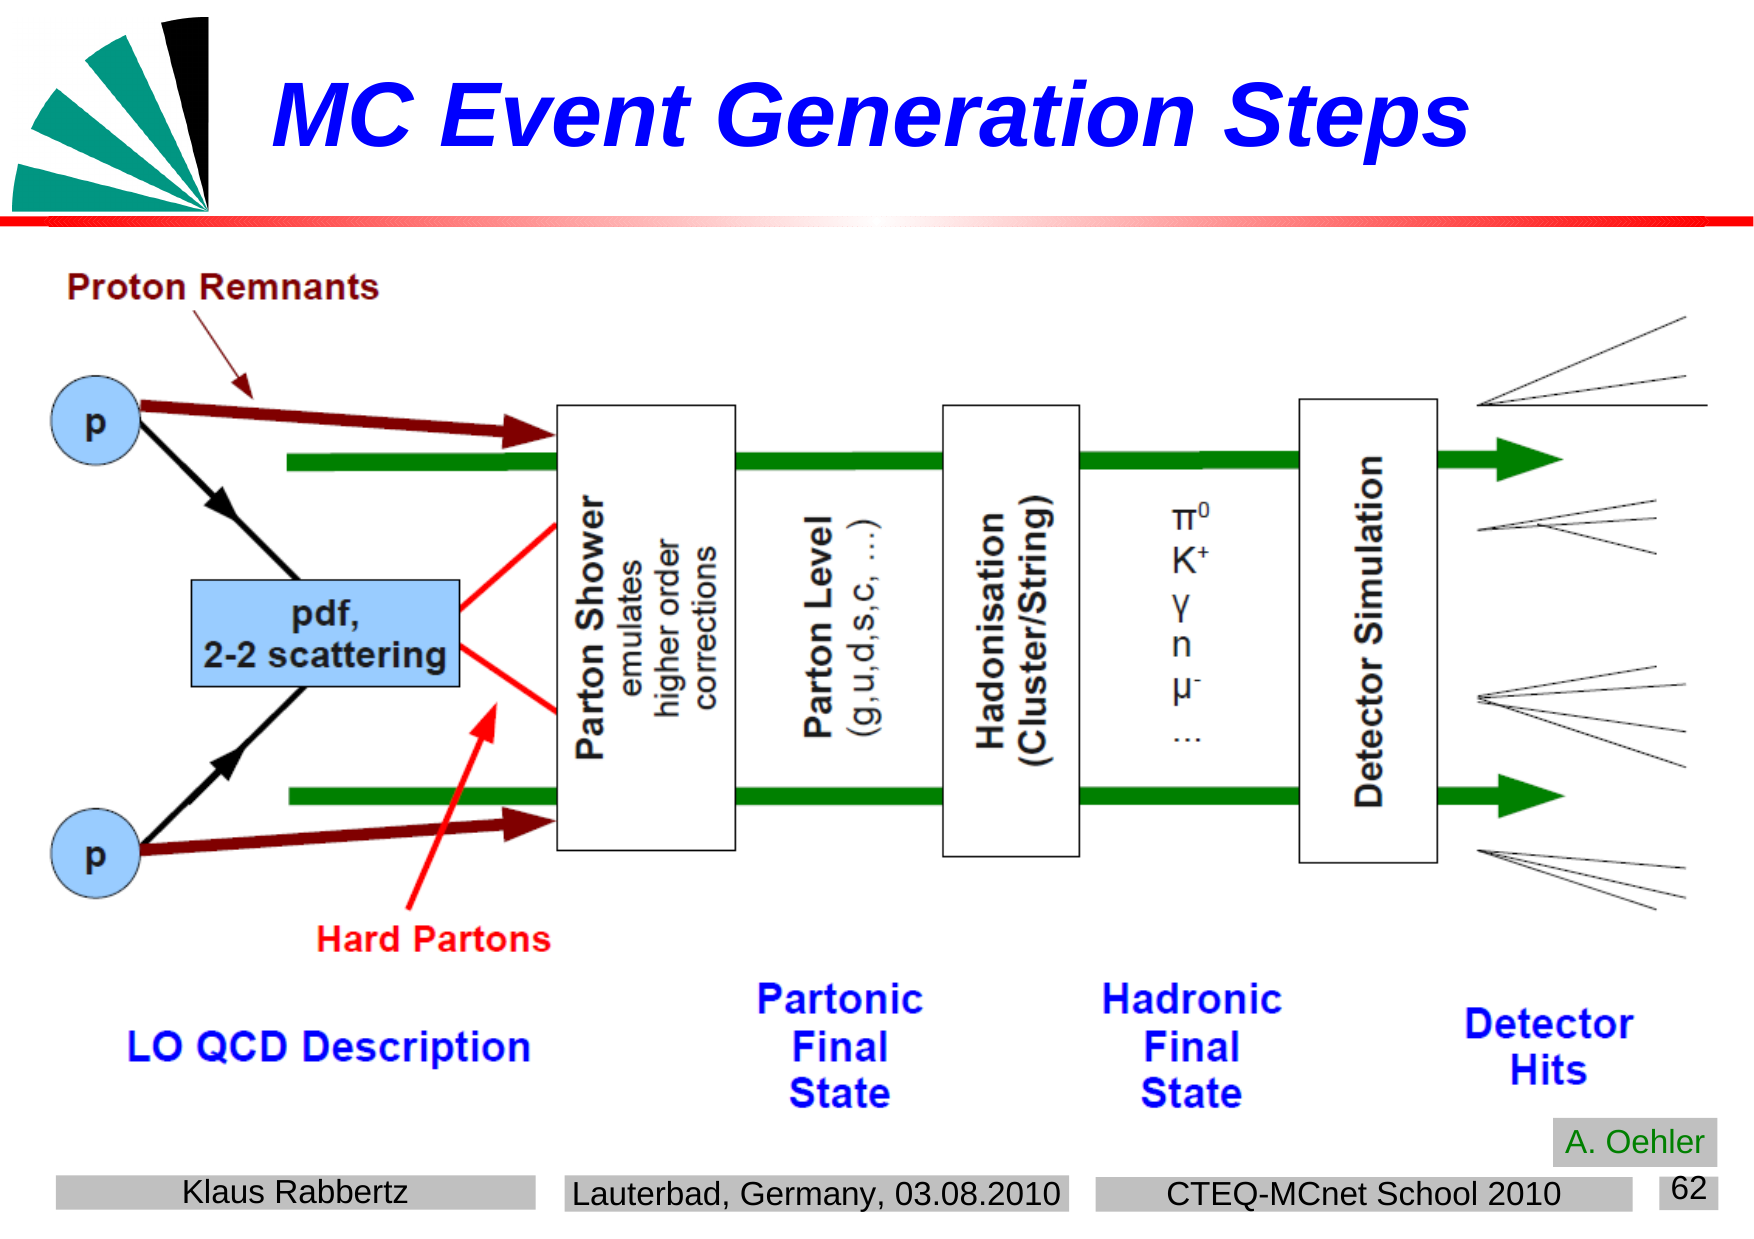

# MC Event Generation Steps
A. Oehler